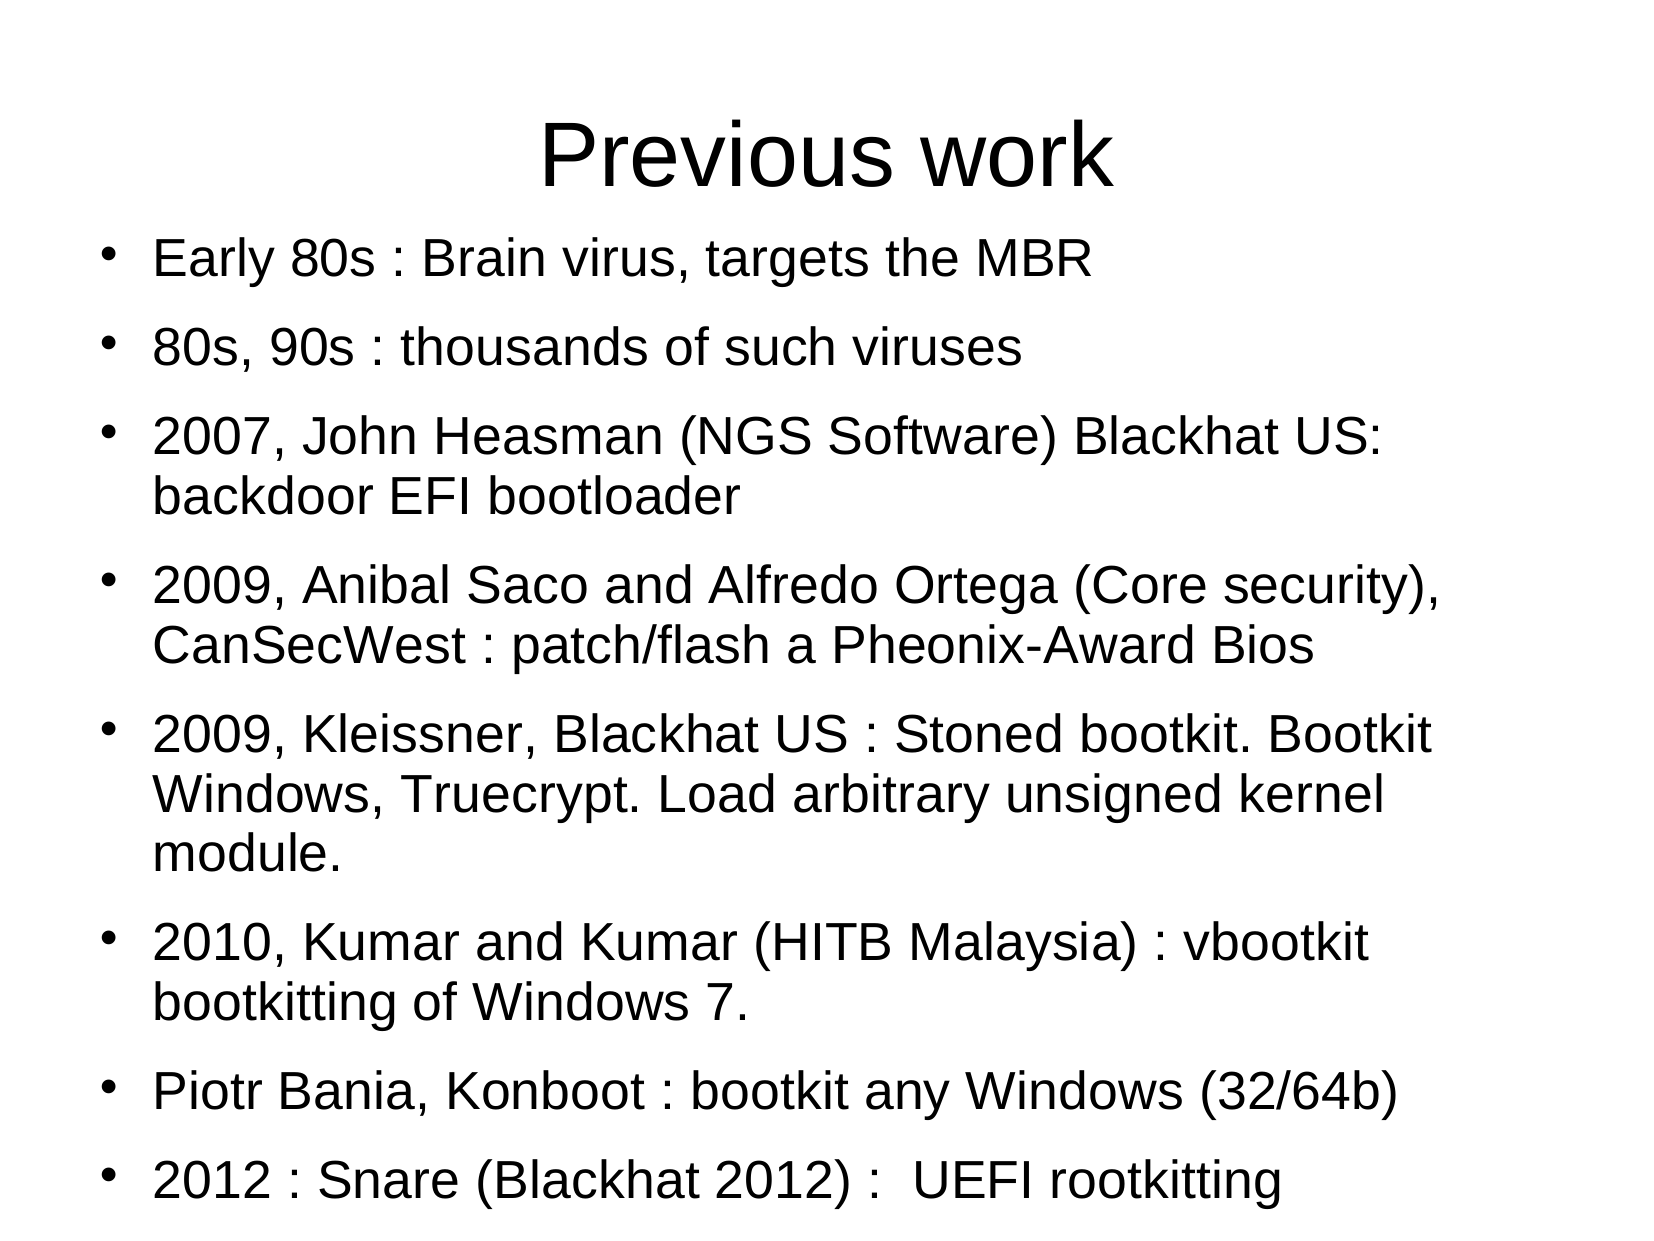

# Previous work
Early 80s : Brain virus, targets the MBR
80s, 90s : thousands of such viruses
2007, John Heasman (NGS Software) Blackhat US: backdoor EFI bootloader
2009, Anibal Saco and Alfredo Ortega (Core security), CanSecWest : patch/flash a Pheonix-Award Bios
2009, Kleissner, Blackhat US : Stoned bootkit. Bootkit Windows, Truecrypt. Load arbitrary unsigned kernel module.
2010, Kumar and Kumar (HITB Malaysia) : vbootkit bootkitting of Windows 7.
Piotr Bania, Konboot : bootkit any Windows (32/64b)
2012 : Snare (Blackhat 2012) : UEFI rootkitting